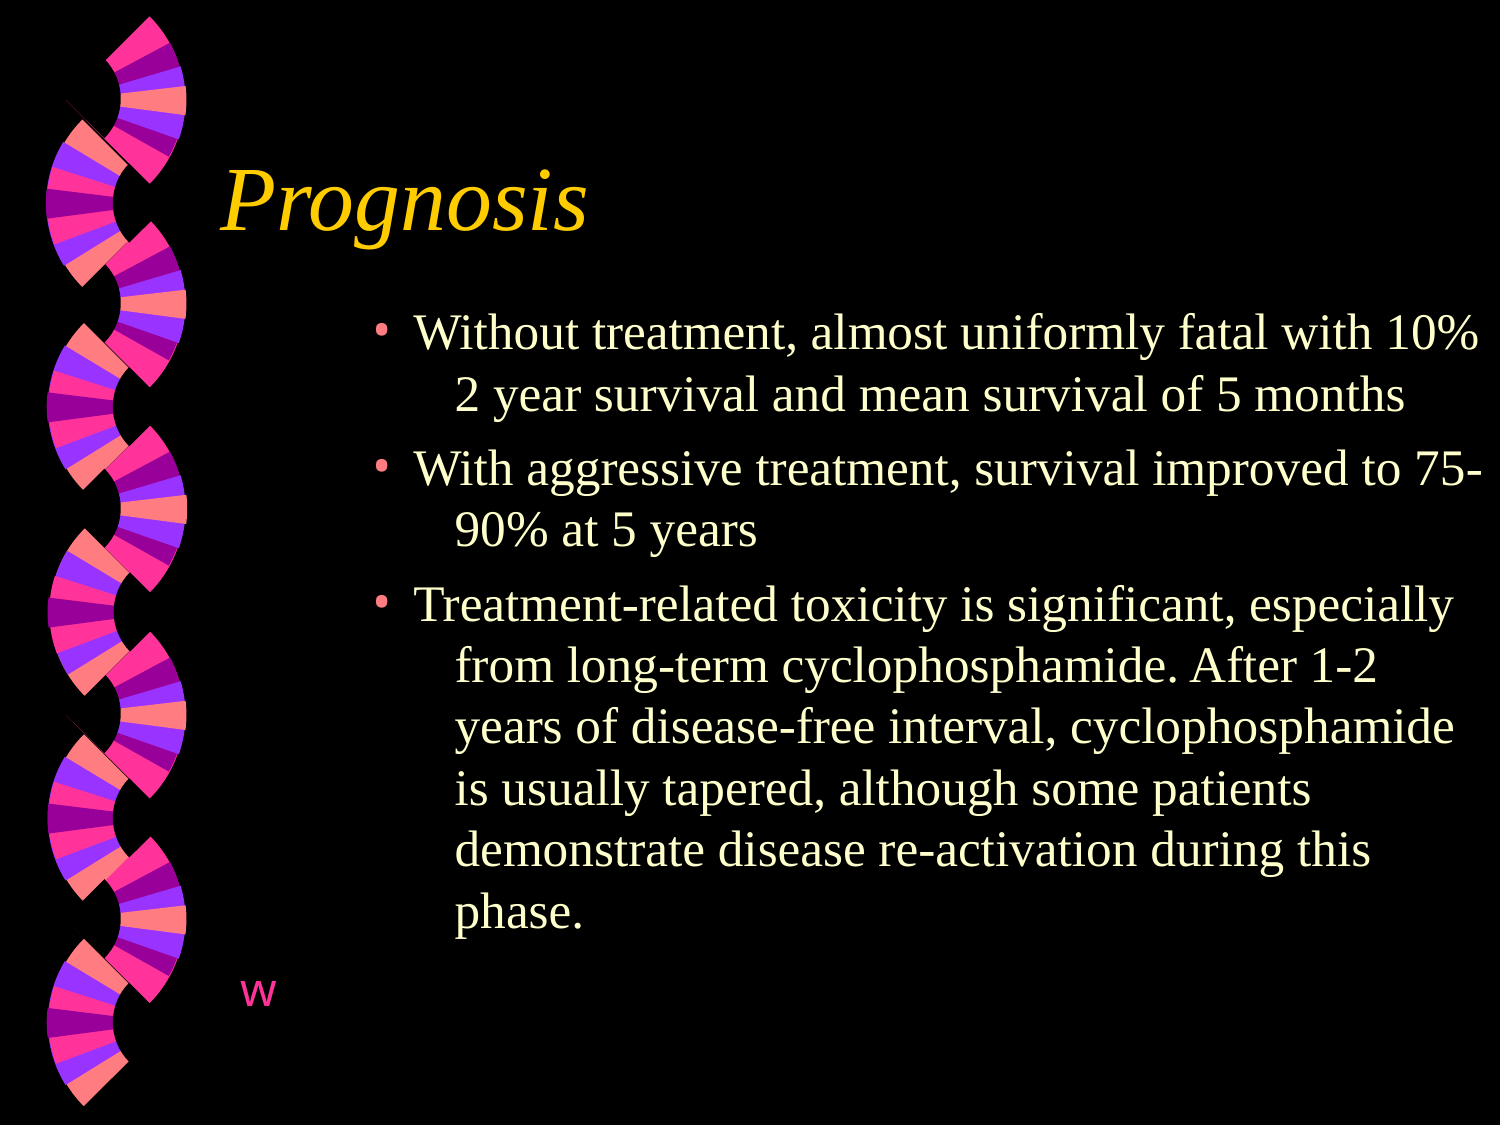

# Prognosis
Without treatment, almost uniformly fatal with 10% 2 year survival and mean survival of 5 months
With aggressive treatment, survival improved to 75-90% at 5 years
Treatment-related toxicity is significant, especially from long-term cyclophosphamide. After 1-2 years of disease-free interval, cyclophosphamide is usually tapered, although some patients demonstrate disease re-activation during this phase.